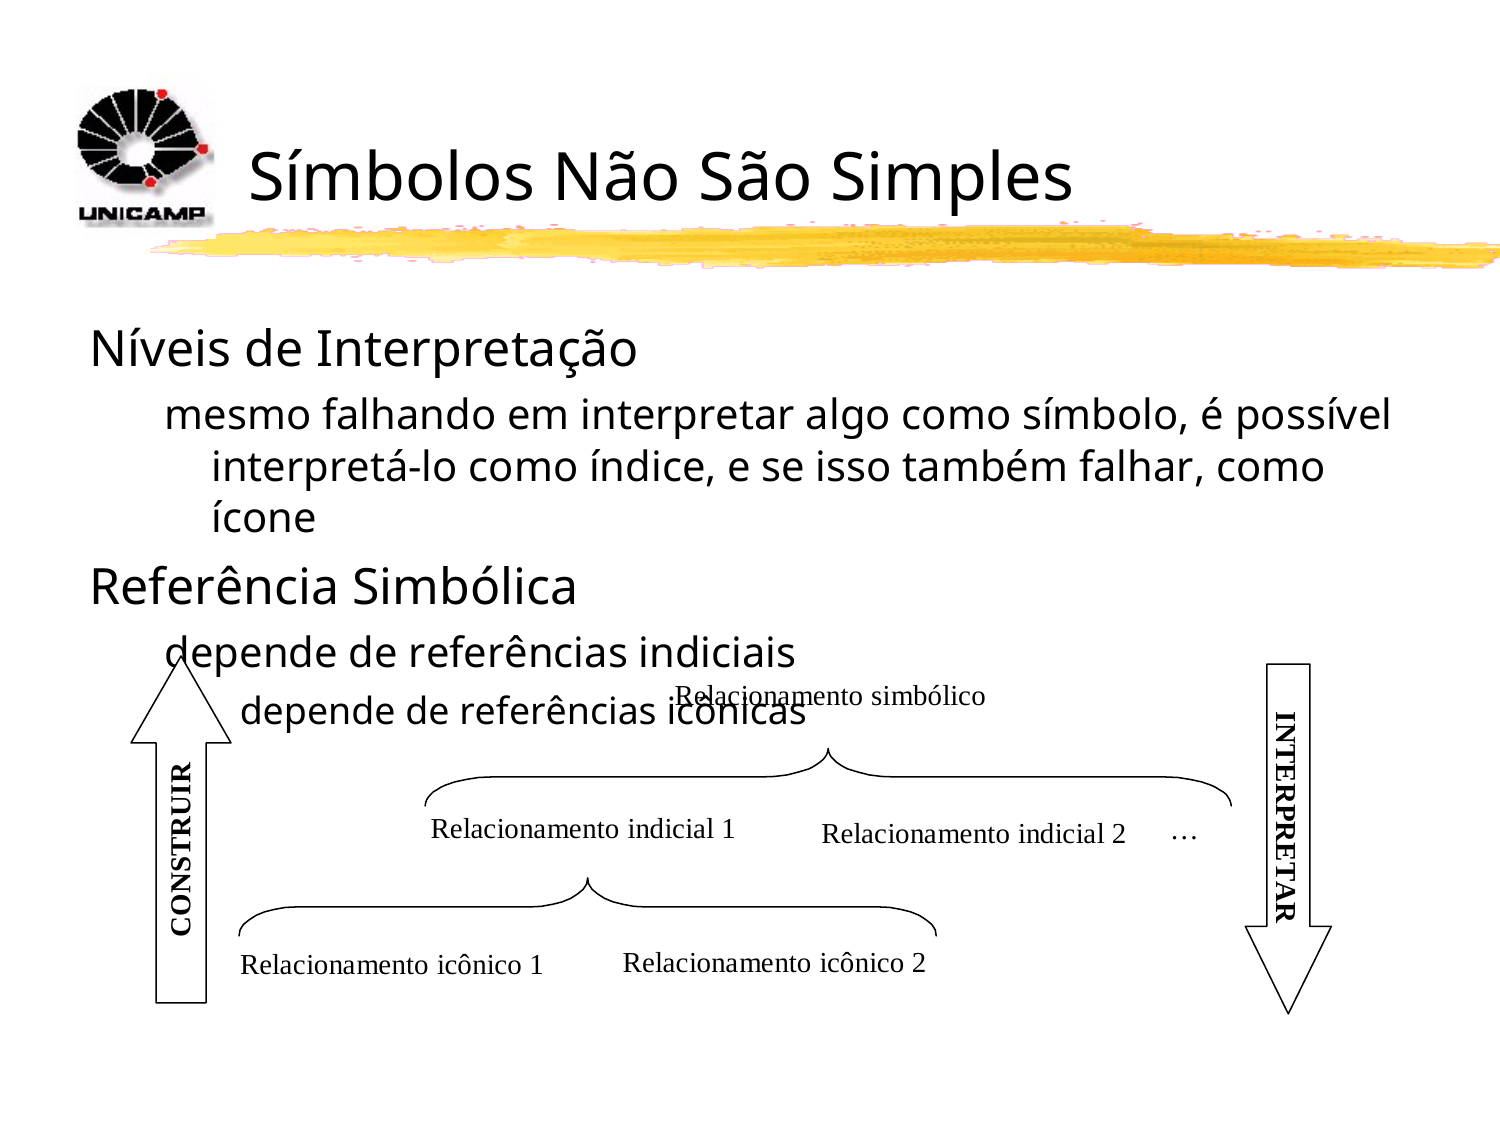

# Símbolos Não São Simples
Níveis de Interpretação
mesmo falhando em interpretar algo como símbolo, é possível interpretá-lo como índice, e se isso também falhar, como ícone
Referência Simbólica
depende de referências indiciais
depende de referências icônicas